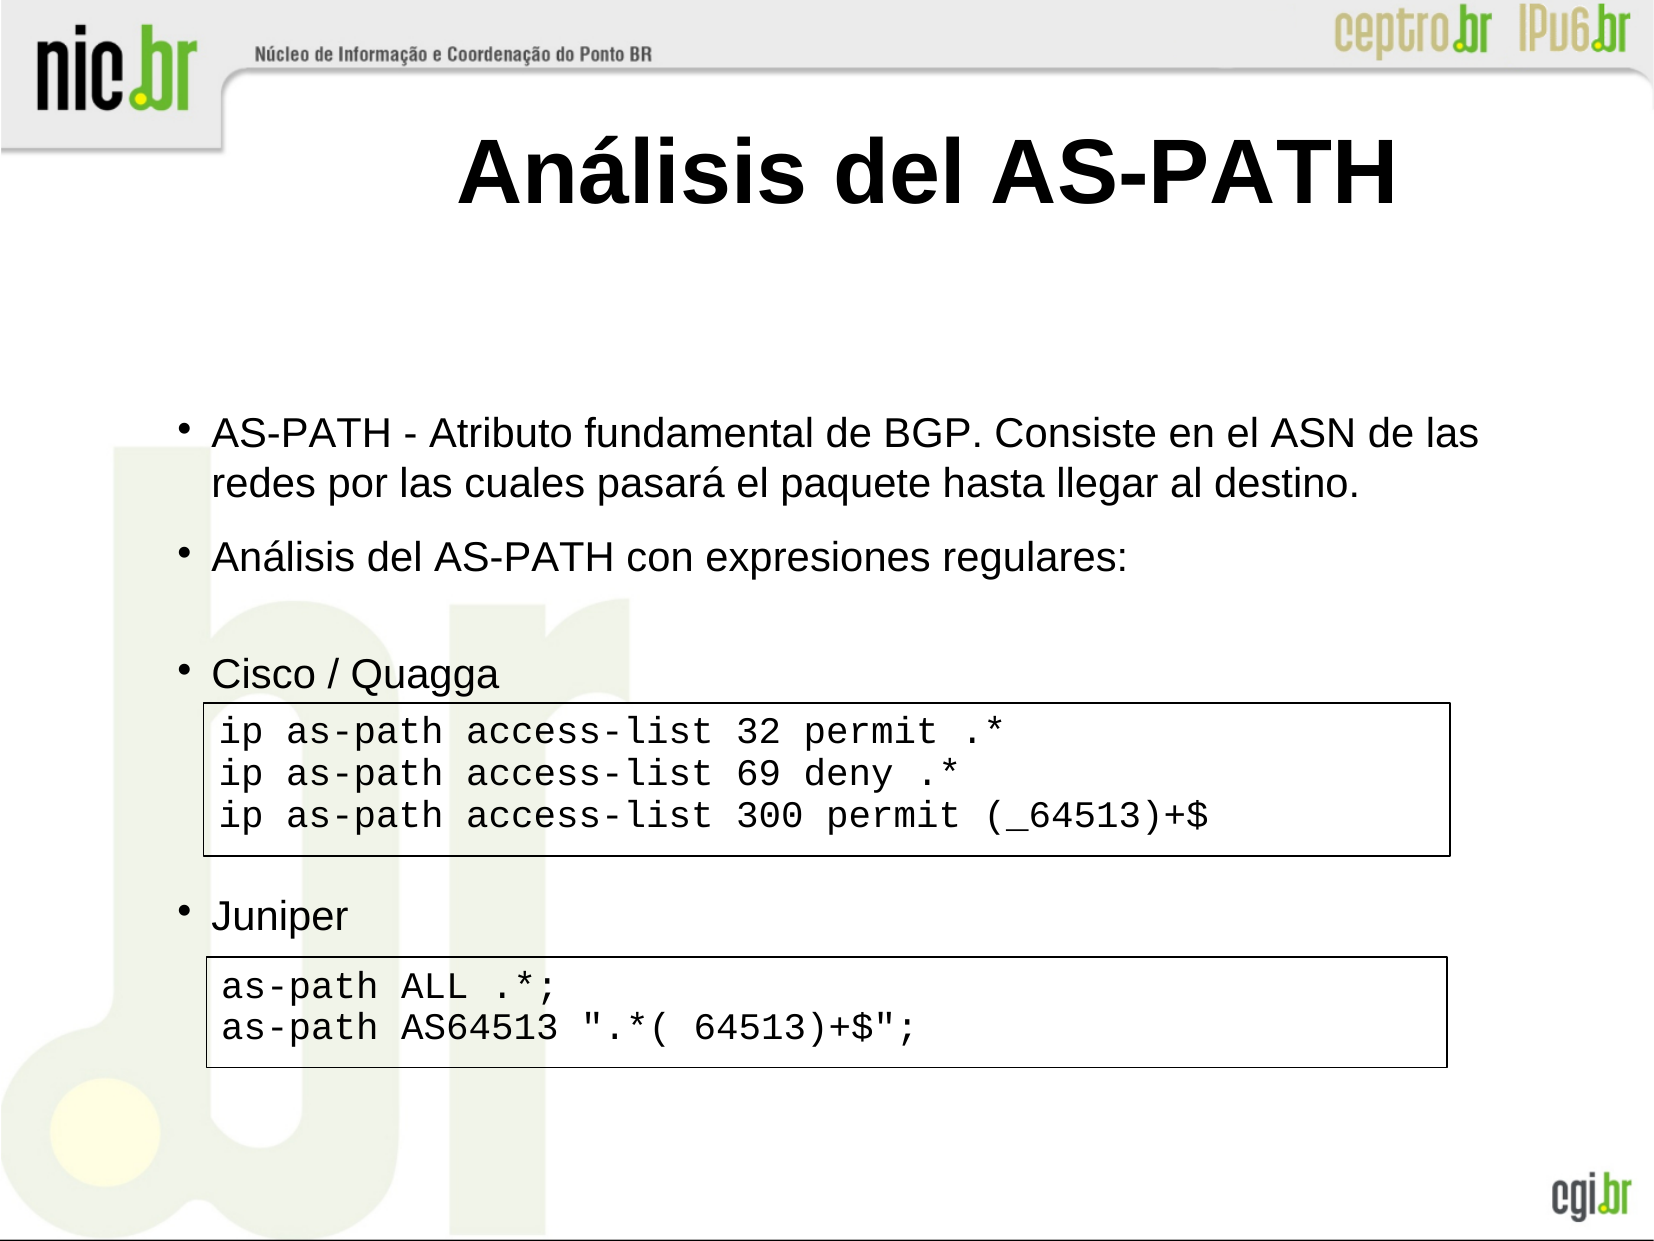

Análisis del AS-PATH
AS-PATH - Atributo fundamental de BGP. Consiste en el ASN de las redes por las cuales pasará el paquete hasta llegar al destino.
Análisis del AS-PATH con expresiones regulares:
Cisco / Quagga
Juniper
ip as-path access-list 32 permit .*
ip as-path access-list 69 deny .*
ip as-path access-list 300 permit (_64513)+$
as-path ALL .*;
as-path AS64513 ".*( 64513)+$";